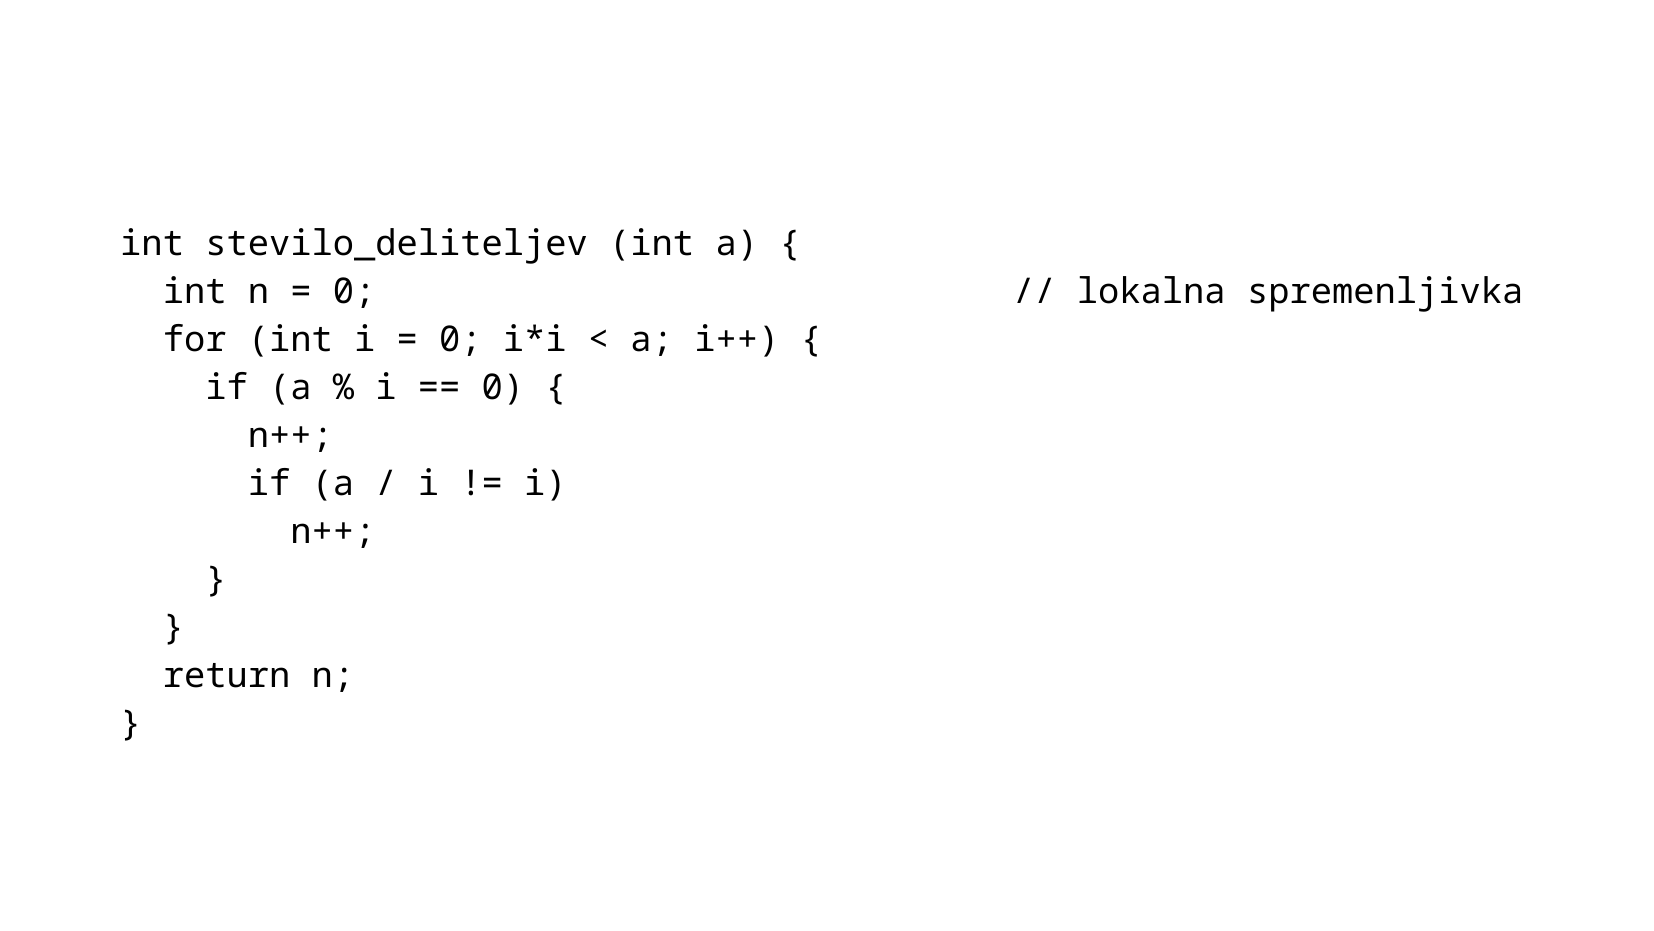

#
int stevilo_deliteljev (int a) {
 int n = 0; // lokalna spremenljivka
 for (int i = 0; i*i < a; i++) {
 if (a % i == 0) {
 n++;
 if (a / i != i)
 n++;
 }
 }
 return n;
}